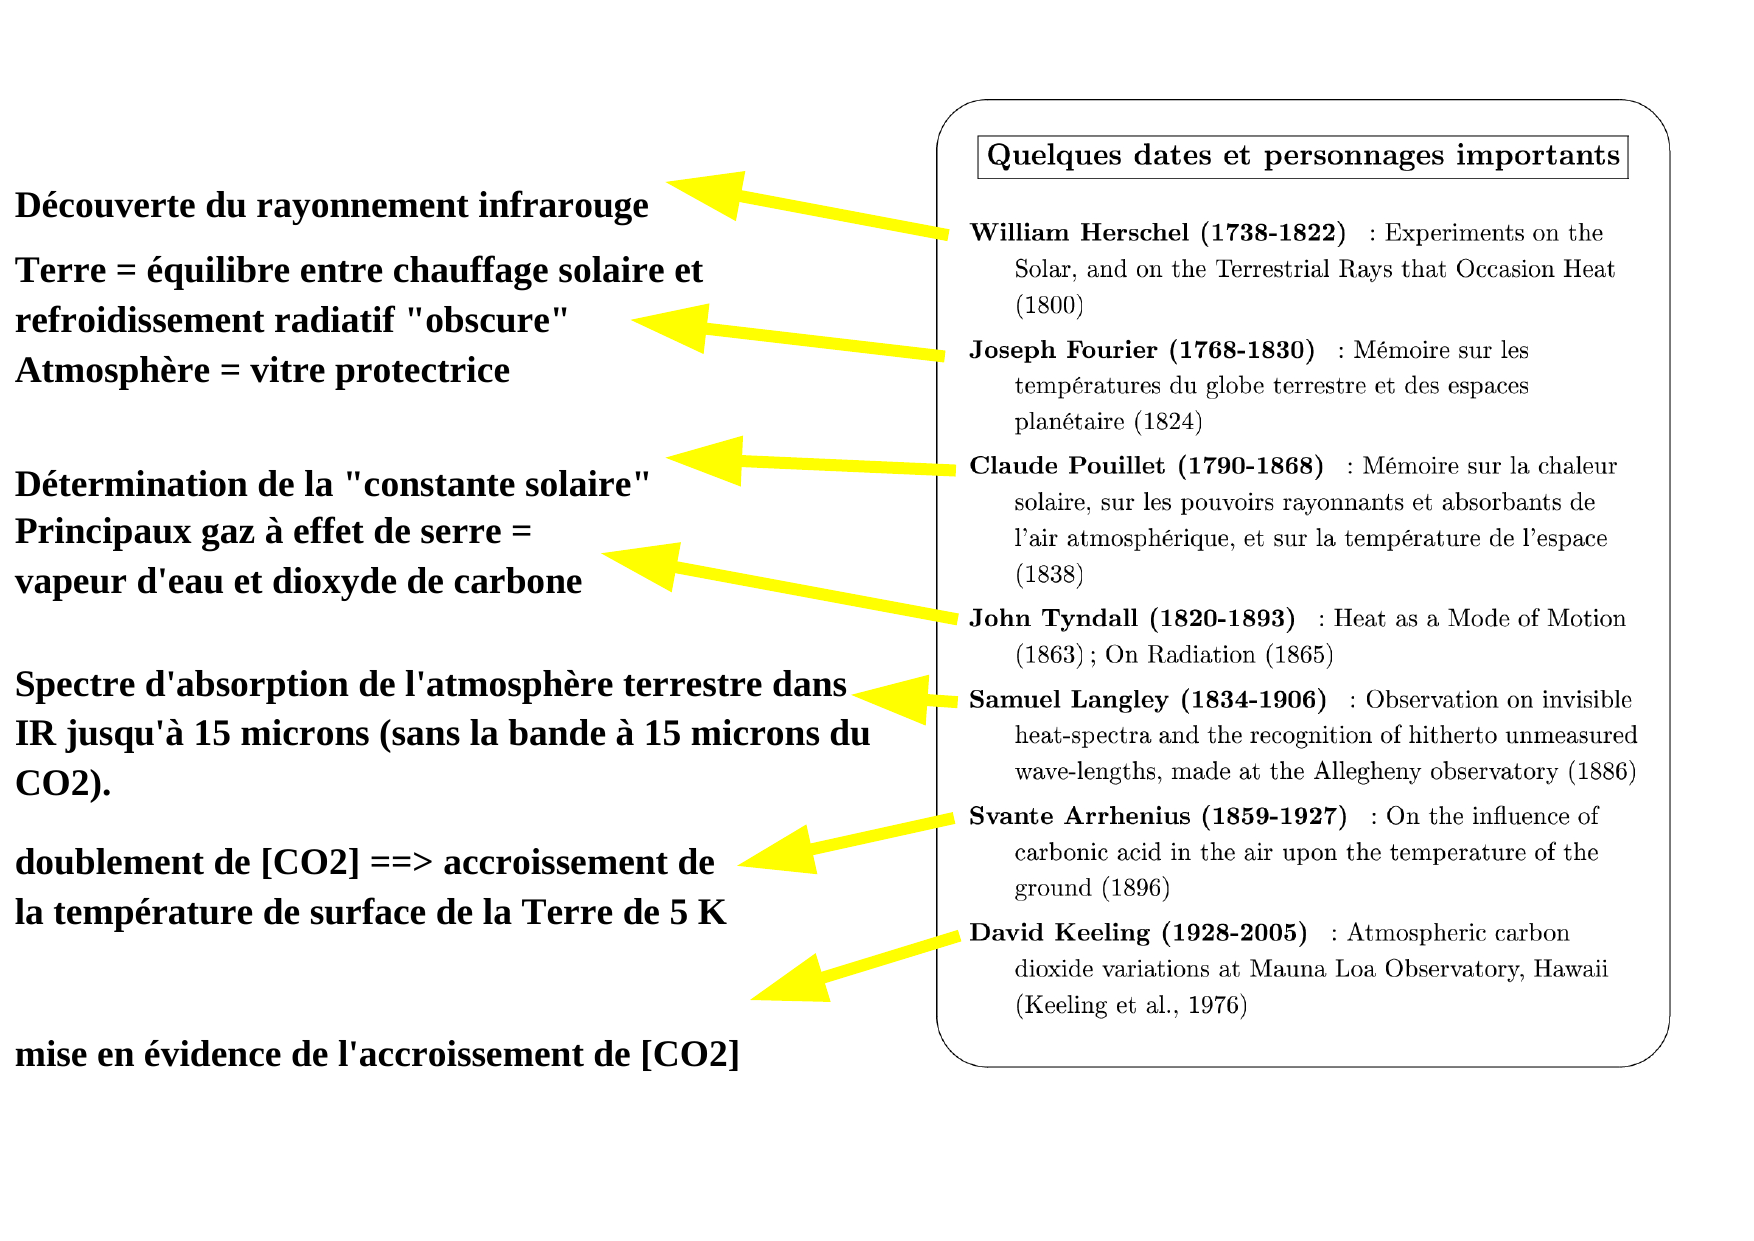

Découverte du rayonnement infrarouge
Terre = équilibre entre chauffage solaire et
refroidissement radiatif "obscure"
Atmosphère = vitre protectrice
Détermination de la "constante solaire"
Principaux gaz à effet de serre =
vapeur d'eau et dioxyde de carbone
Spectre d'absorption de l'atmosphère terrestre dans IR jusqu'à 15 microns (sans la bande à 15 microns du CO2).
doublement de [CO2] ==> accroissement de
la température de surface de la Terre de 5 K
mise en évidence de l'accroissement de [CO2]